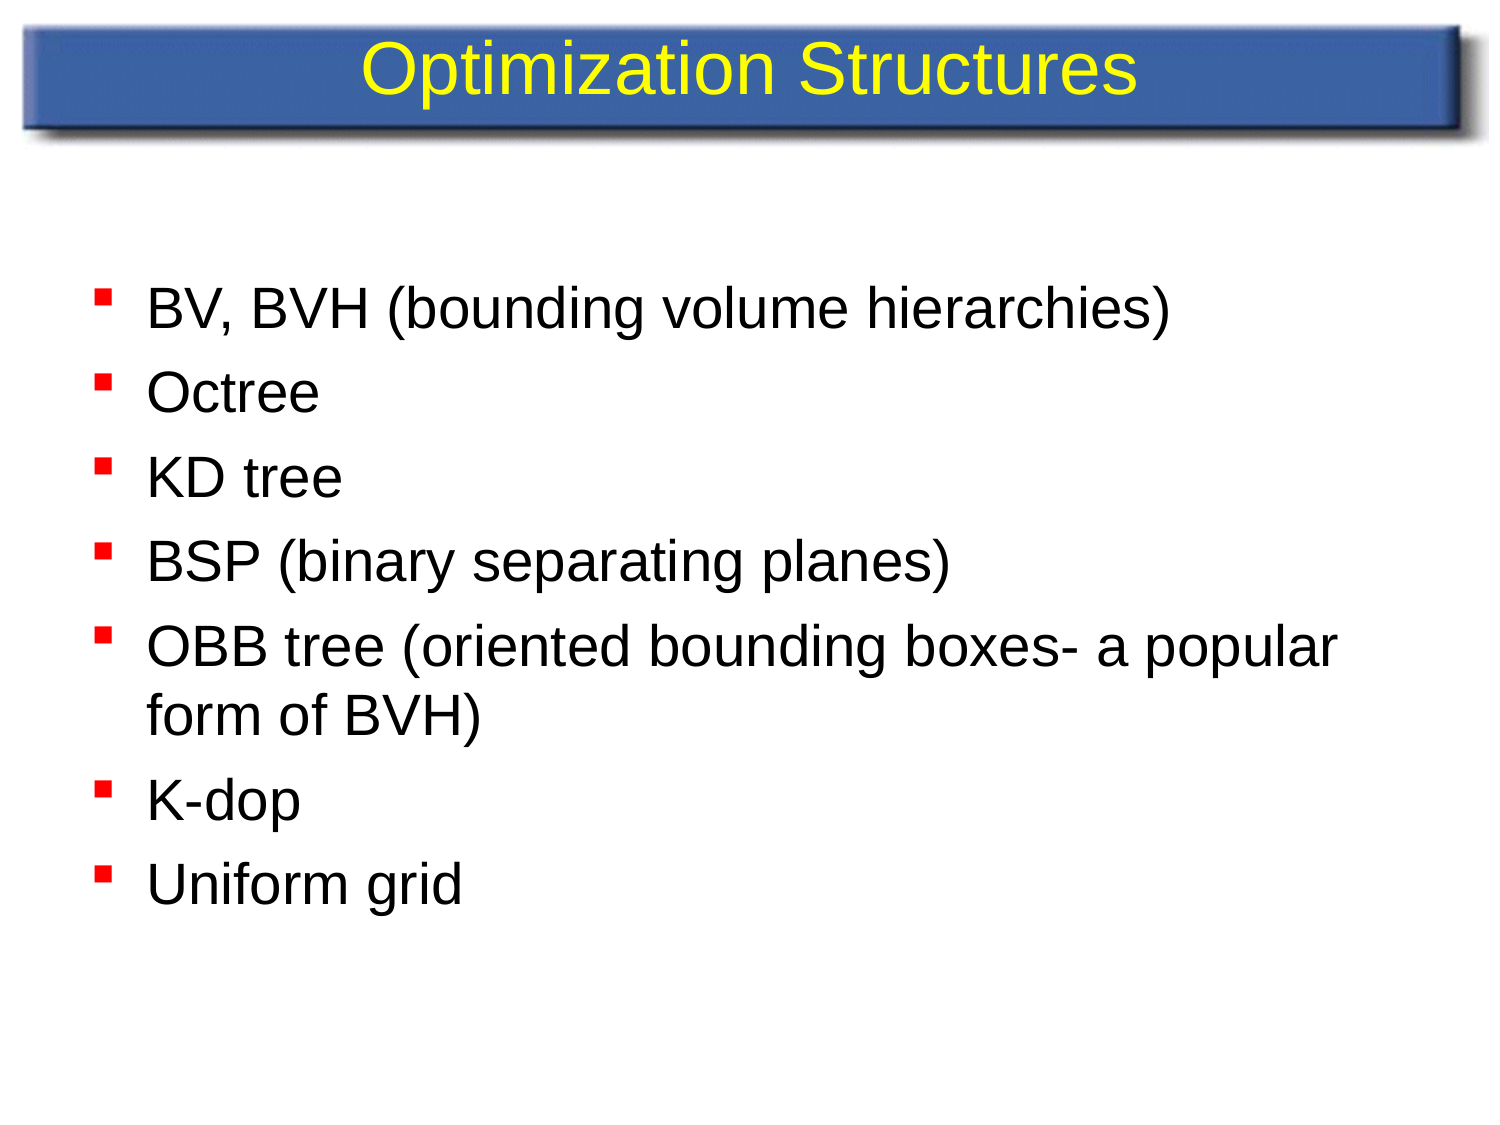

# Optimization Structures
BV, BVH (bounding volume hierarchies)
Octree
KD tree
BSP (binary separating planes)
OBB tree (oriented bounding boxes- a popular form of BVH)
K-dop
Uniform grid